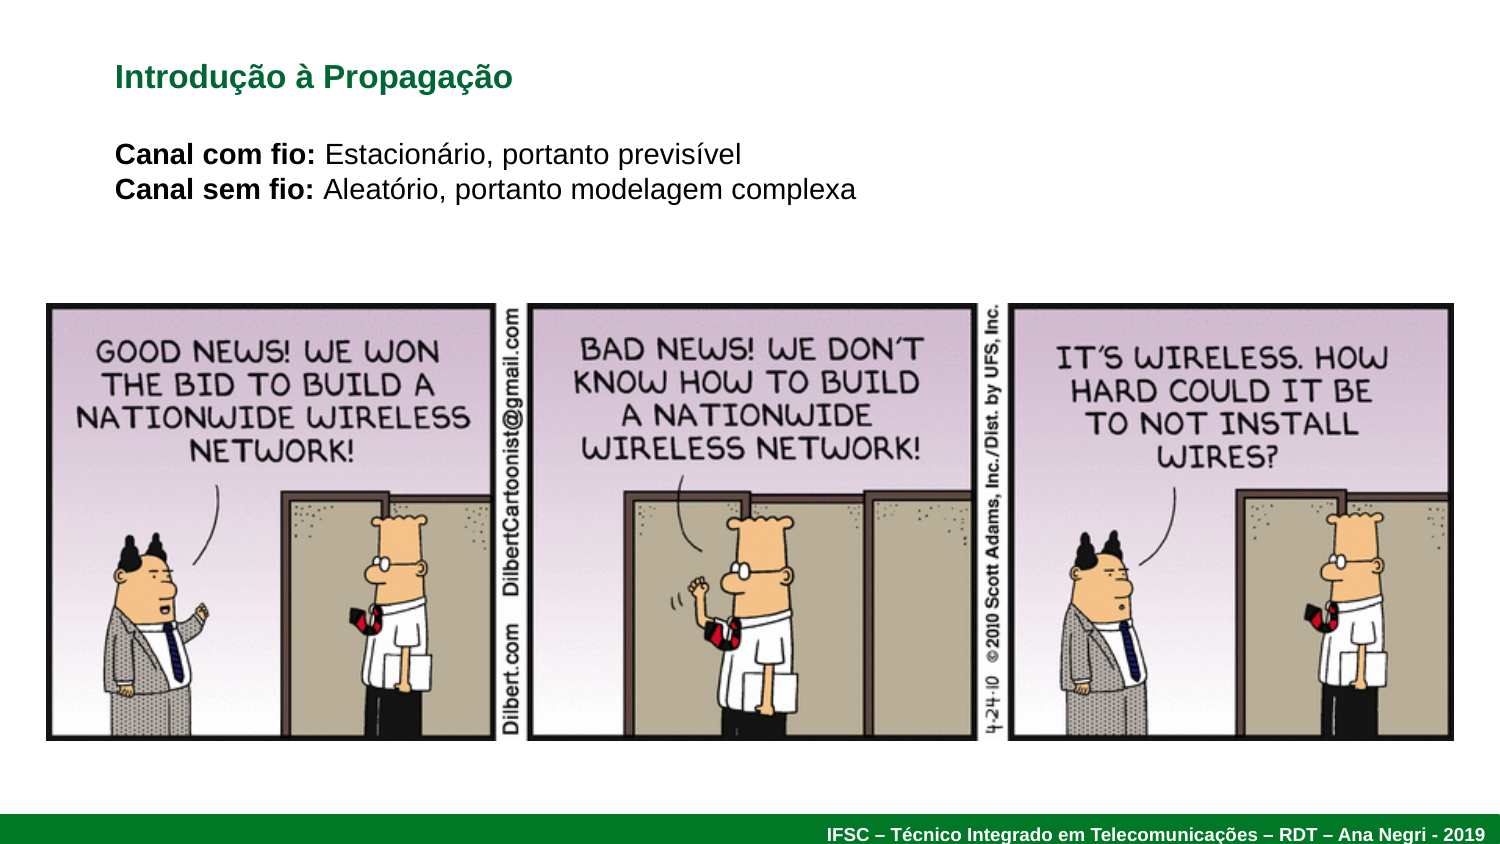

Introdução à Propagação
Canal com fio: Estacionário, portanto previsível
Canal sem fio: Aleatório, portanto modelagem complexa
Subtração
IFSC – Técnico Integrado em Telecomunicações – RDT – Ana Negri - 2019